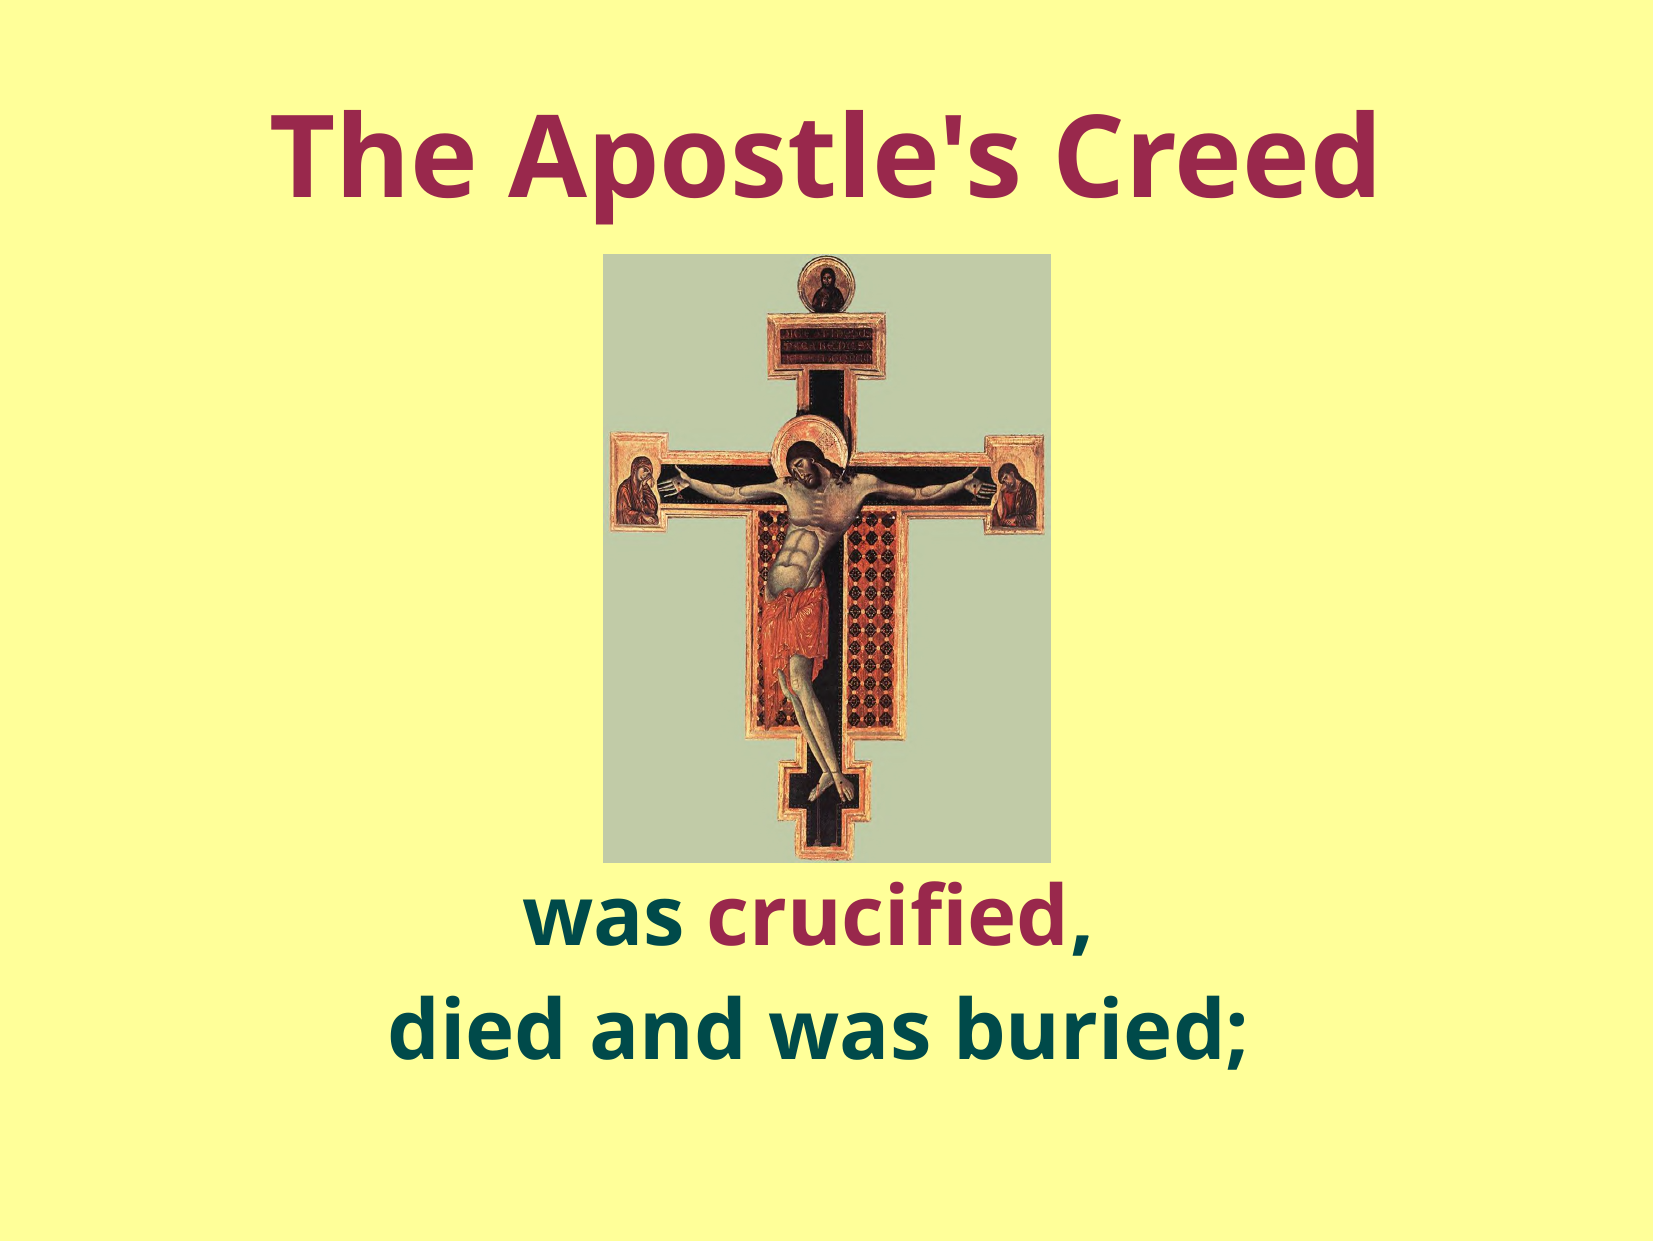

# The Apostle's Creed
was crucified,
died and was buried;